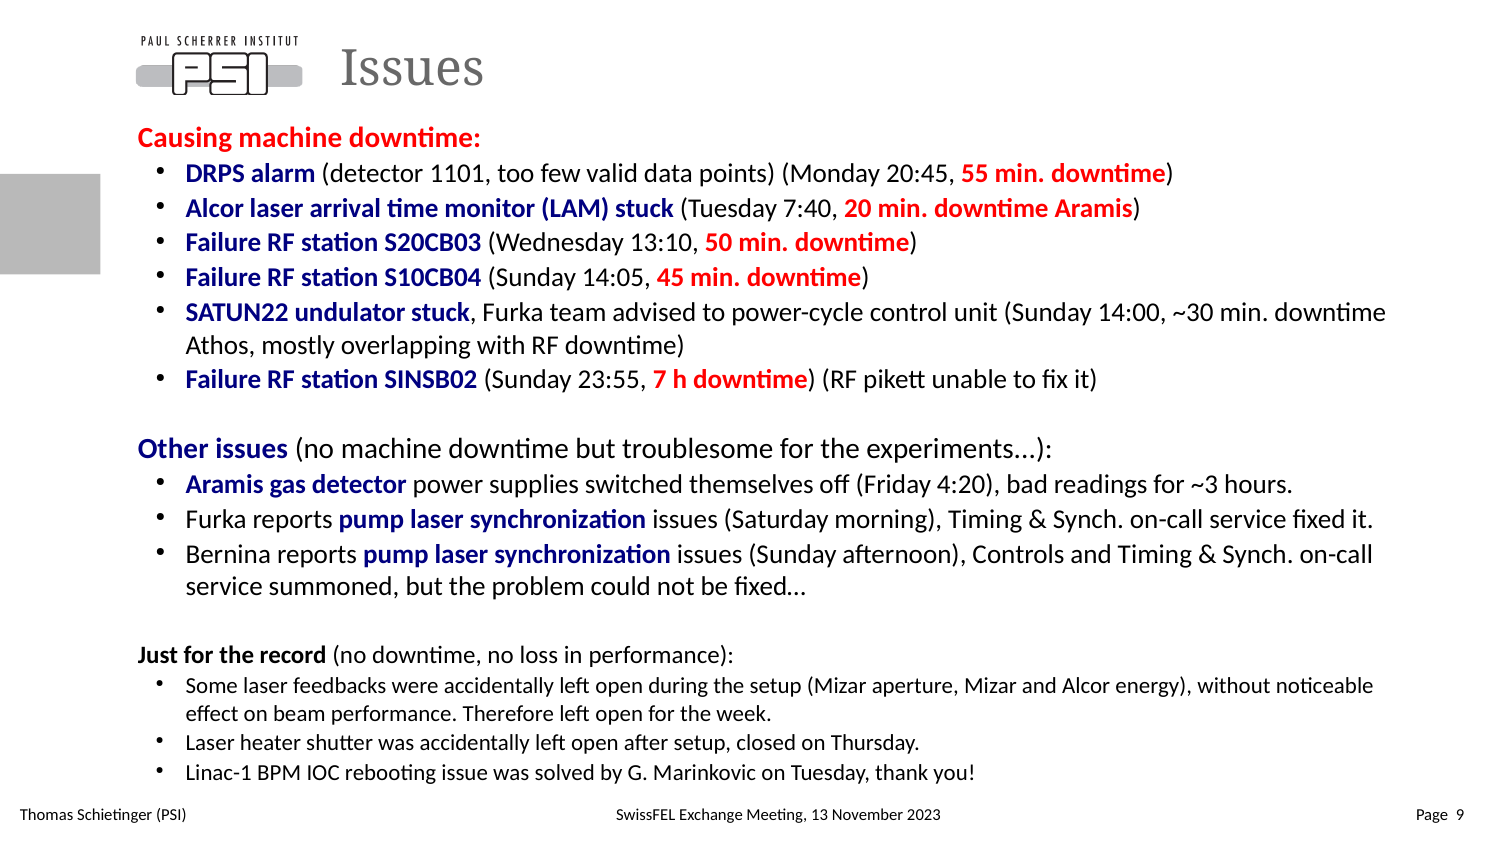

# Issues
Causing machine downtime:
DRPS alarm (detector 1101, too few valid data points) (Monday 20:45, 55 min. downtime)
Alcor laser arrival time monitor (LAM) stuck (Tuesday 7:40, 20 min. downtime Aramis)
Failure RF station S20CB03 (Wednesday 13:10, 50 min. downtime)
Failure RF station S10CB04 (Sunday 14:05, 45 min. downtime)
SATUN22 undulator stuck, Furka team advised to power-cycle control unit (Sunday 14:00, ~30 min. downtime Athos, mostly overlapping with RF downtime)
Failure RF station SINSB02 (Sunday 23:55, 7 h downtime) (RF pikett unable to fix it)
Other issues (no machine downtime but troublesome for the experiments...):
Aramis gas detector power supplies switched themselves off (Friday 4:20), bad readings for ~3 hours.
Furka reports pump laser synchronization issues (Saturday morning), Timing & Synch. on-call service fixed it.
Bernina reports pump laser synchronization issues (Sunday afternoon), Controls and Timing & Synch. on-call service summoned, but the problem could not be fixed…
Just for the record (no downtime, no loss in performance):
Some laser feedbacks were accidentally left open during the setup (Mizar aperture, Mizar and Alcor energy), without noticeable effect on beam performance. Therefore left open for the week.
Laser heater shutter was accidentally left open after setup, closed on Thursday.
Linac-1 BPM IOC rebooting issue was solved by G. Marinkovic on Tuesday, thank you!